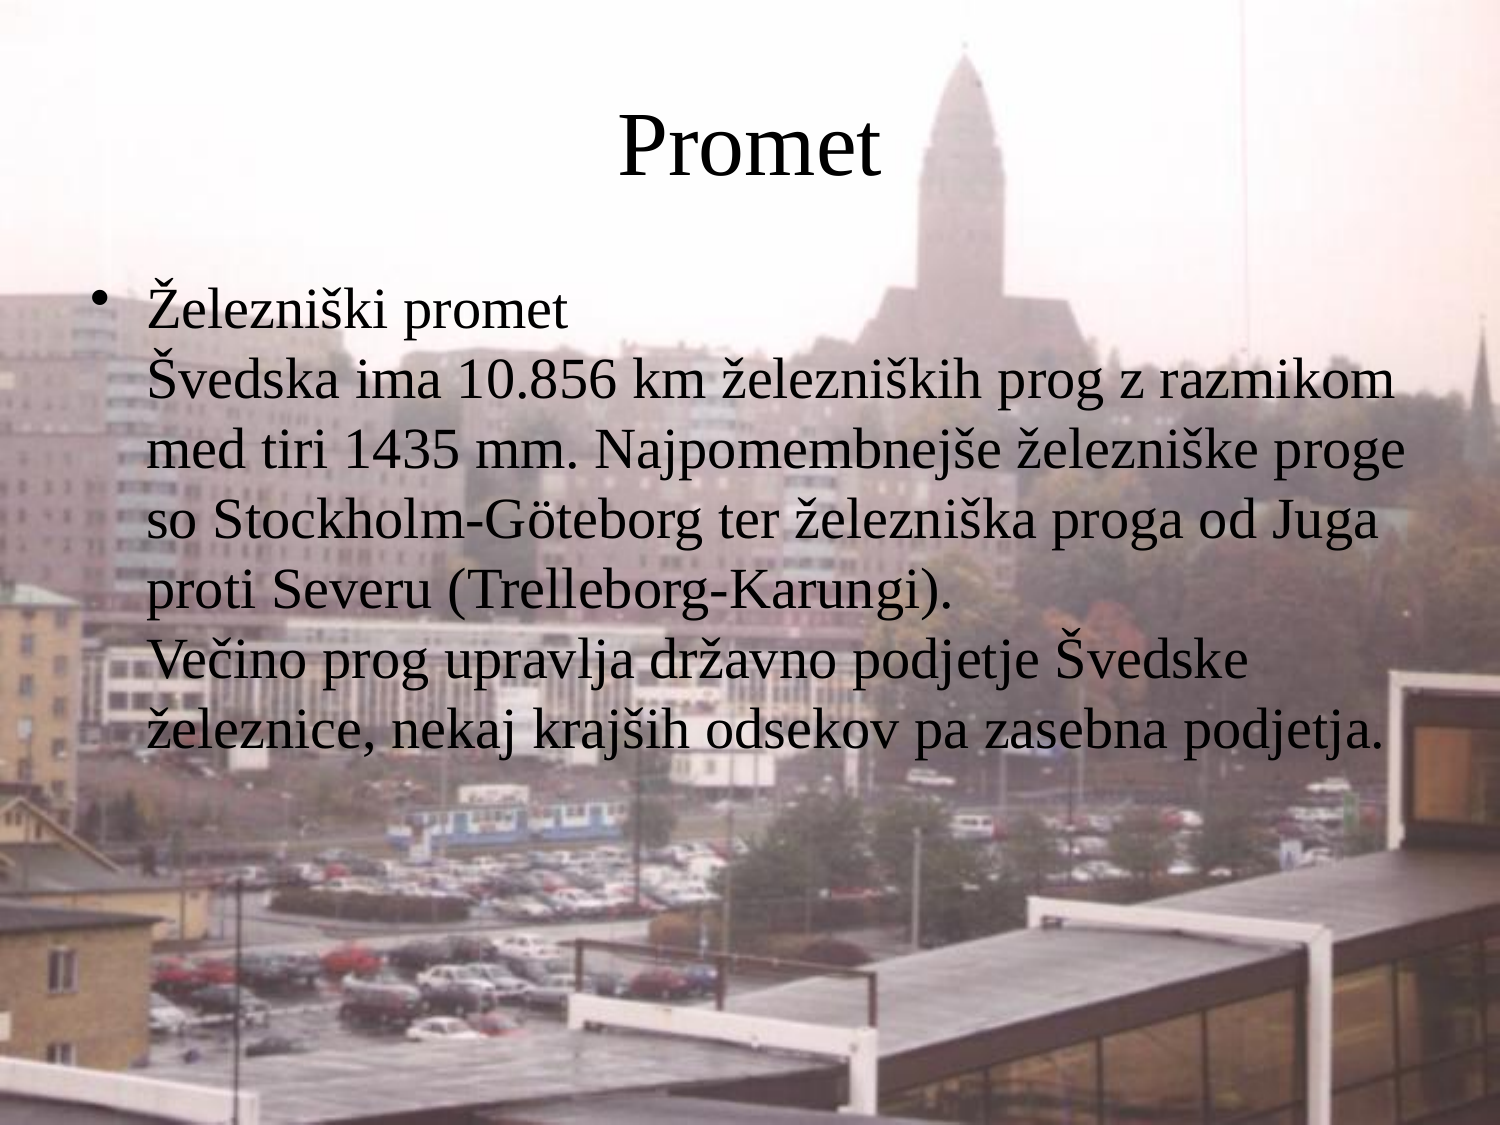

# Promet
Železniški promet
Švedska ima 10.856 km železniških prog z razmikom med tiri 1435 mm. Najpomembnejše železniške proge so Stockholm-Göteborg ter železniška proga od Juga proti Severu (Trelleborg-Karungi).
Večino prog upravlja državno podjetje Švedske železnice, nekaj krajših odsekov pa zasebna podjetja.